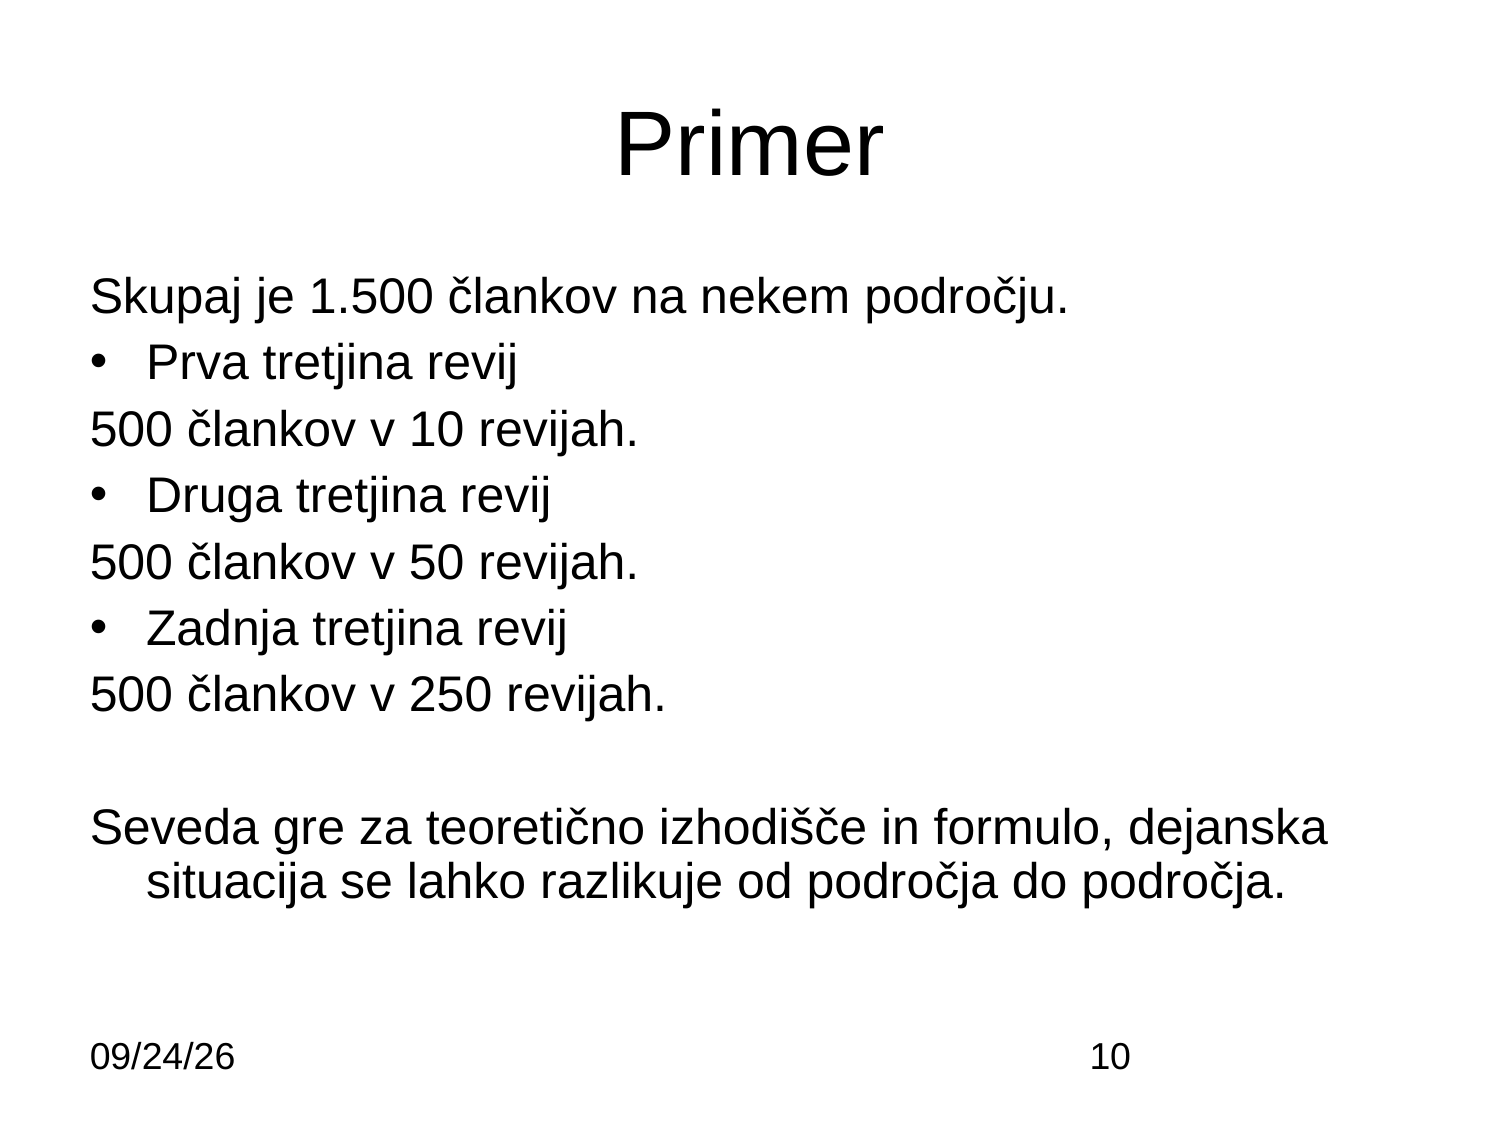

# Primer
Skupaj je 1.500 člankov na nekem področju.
Prva tretjina revij
500 člankov v 10 revijah.
Druga tretjina revij
500 člankov v 50 revijah.
Zadnja tretjina revij
500 člankov v 250 revijah.
Seveda gre za teoretično izhodišče in formulo, dejanska situacija se lahko razlikuje od področja do področja.
10